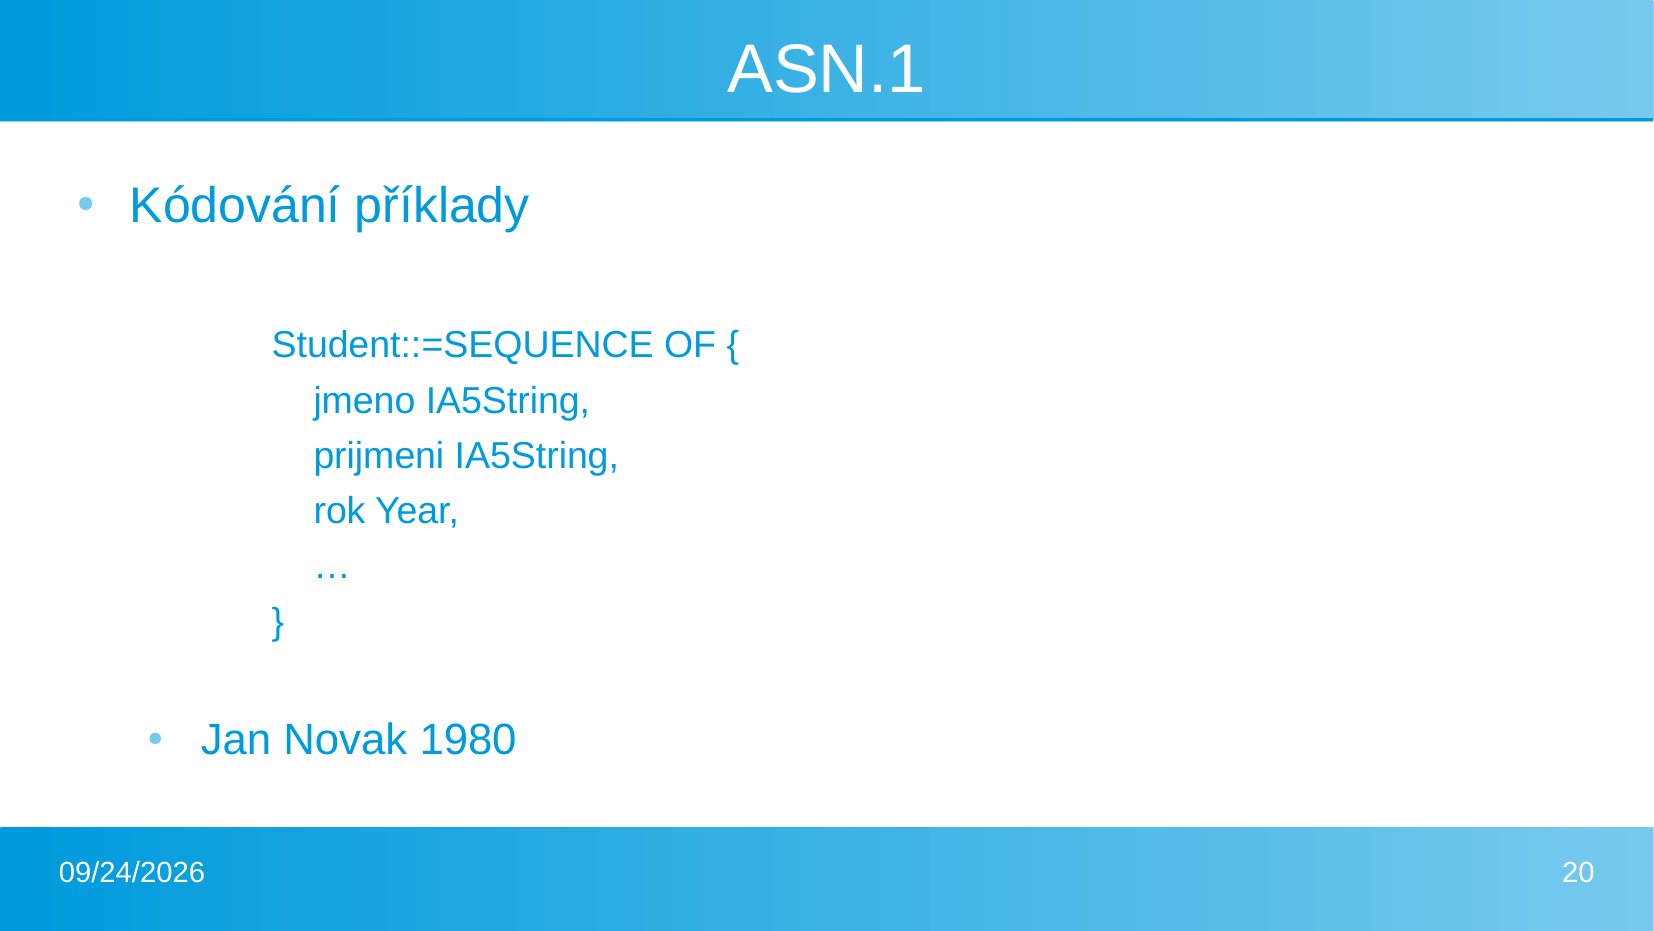

# ASN.1
Kódování příklady
Student::=SEQUENCE OF {
 jmeno IA5String,
 prijmeni IA5String,
 rok Year,
 …
}
Jan Novak 1980
20